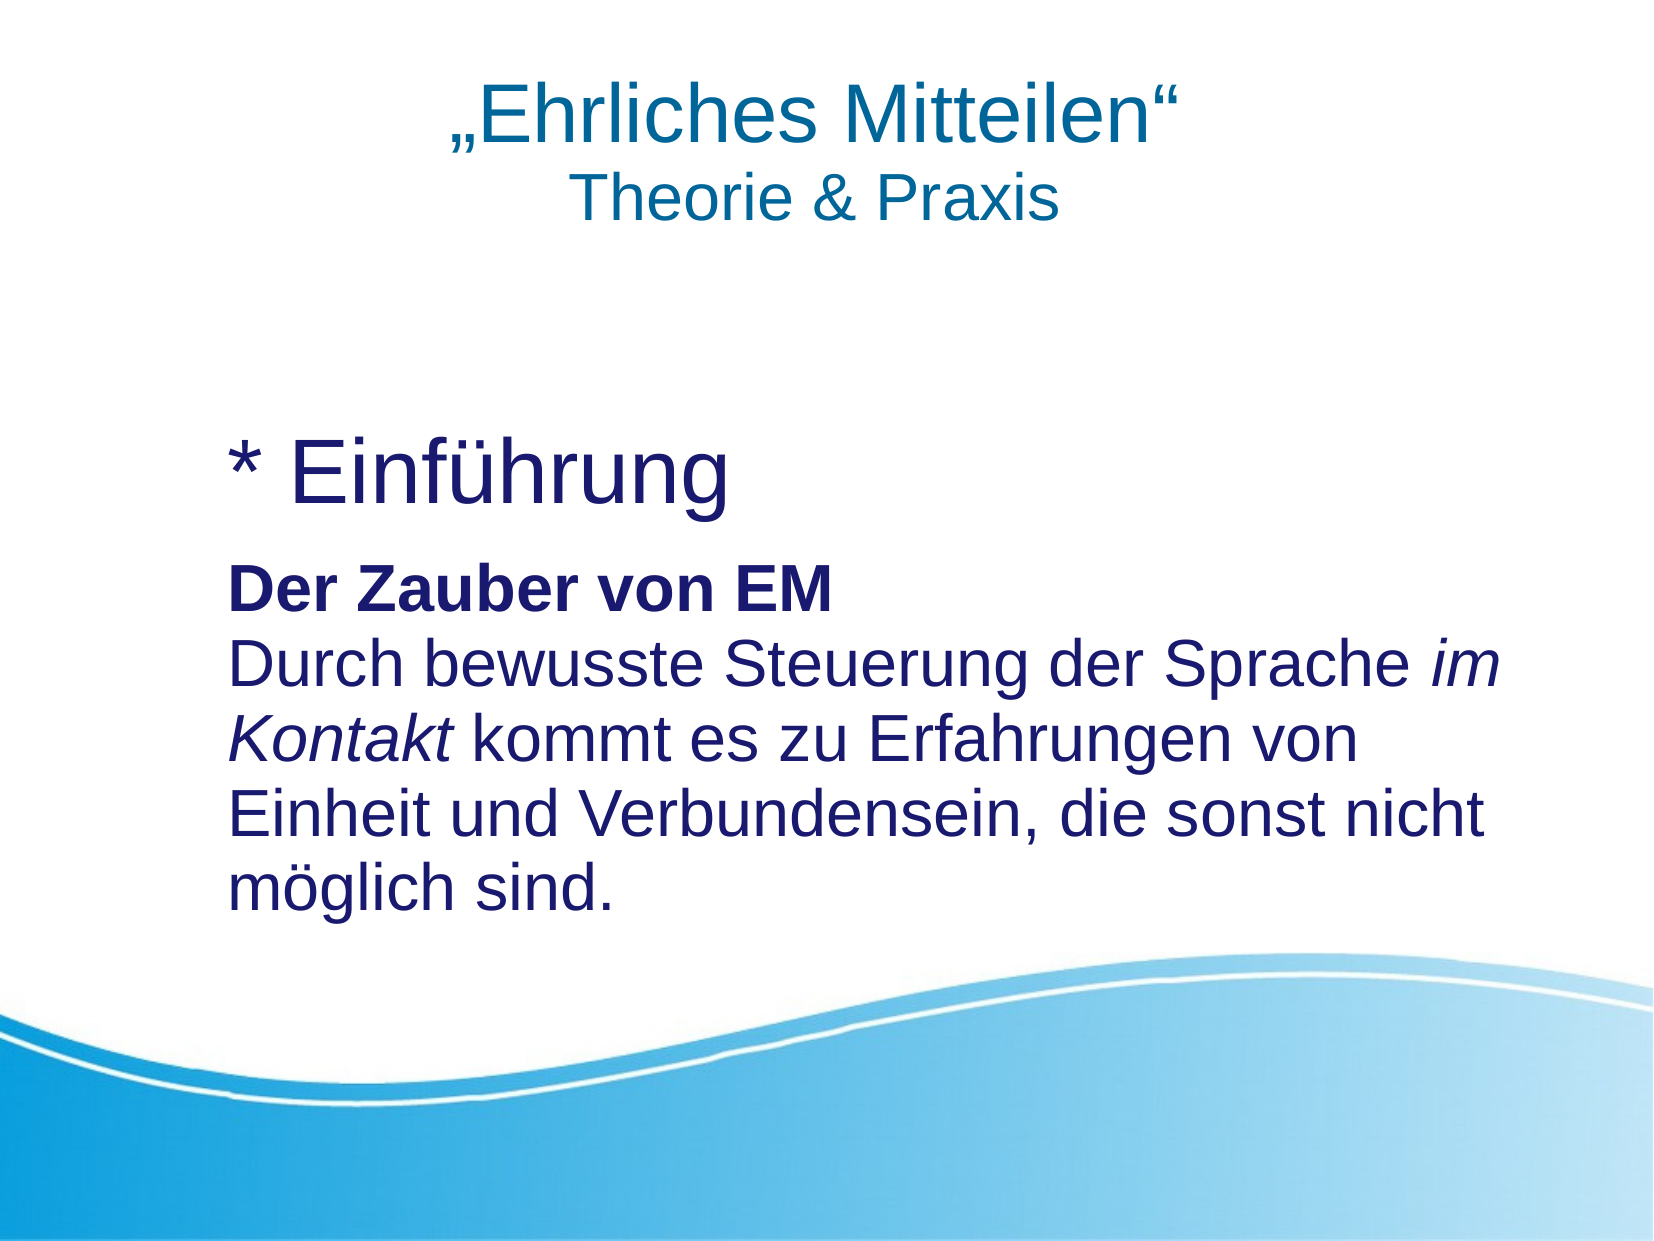

# „Ehrliches Mitteilen“ Theorie & Praxis
* Einführung
Der Zauber von EM
Durch bewusste Steuerung der Sprache im Kontakt kommt es zu Erfahrungen von Einheit und Verbundensein, die sonst nicht möglich sind.